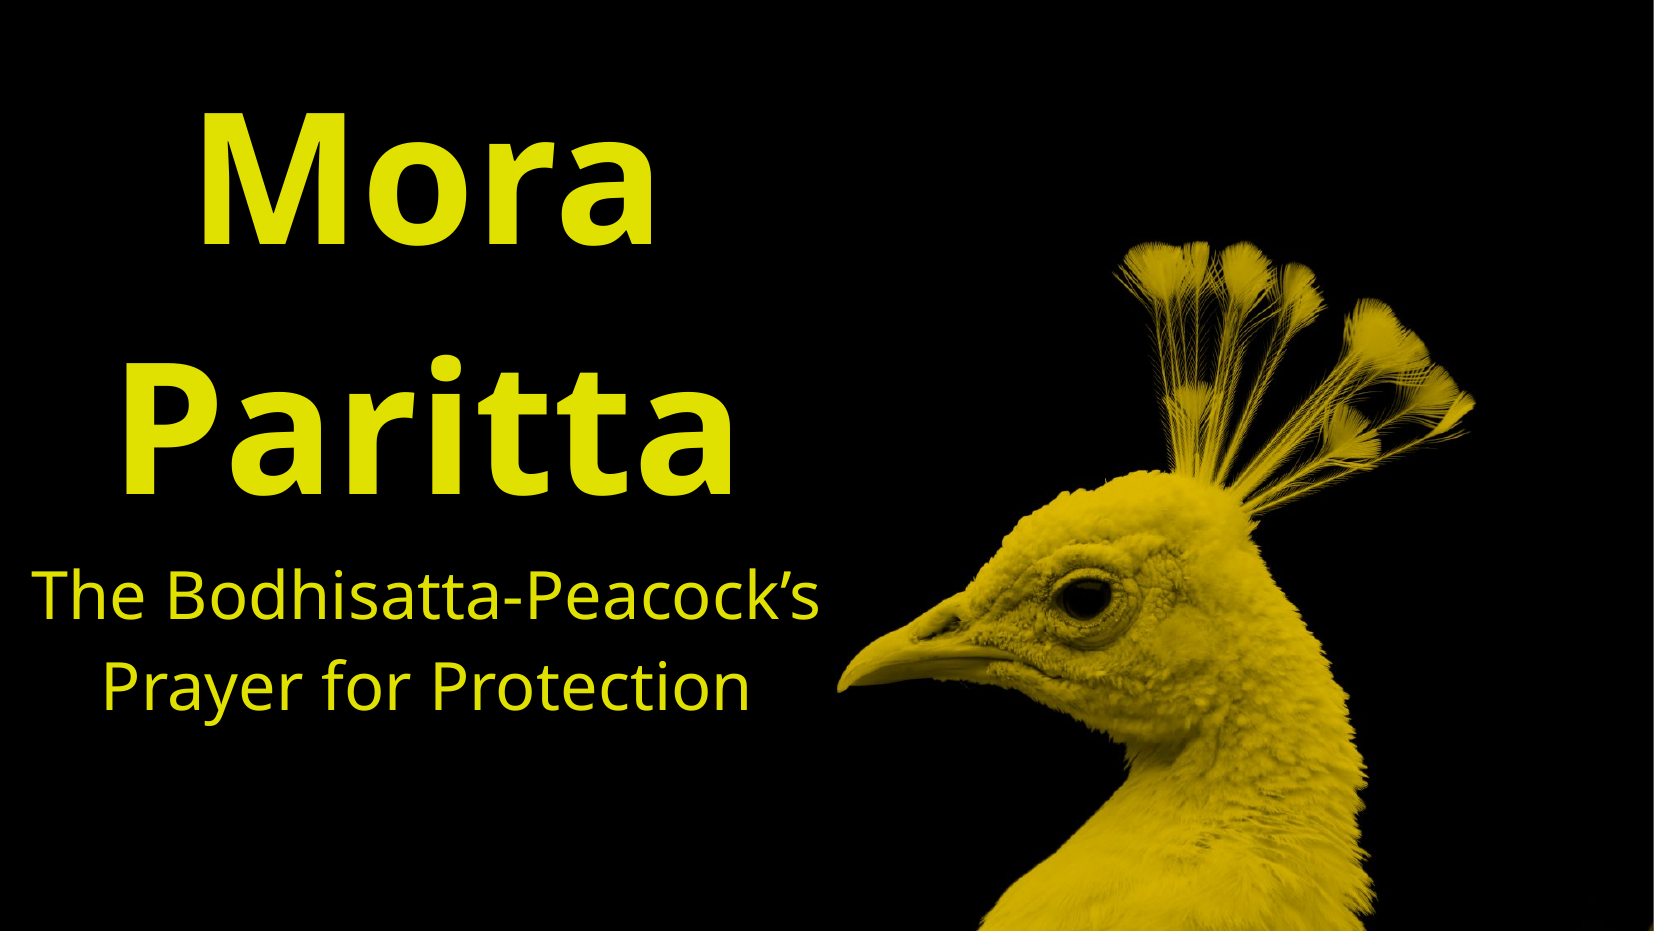

# Mora Paritta
The Bodhisatta-Peacock’s Prayer for Protection